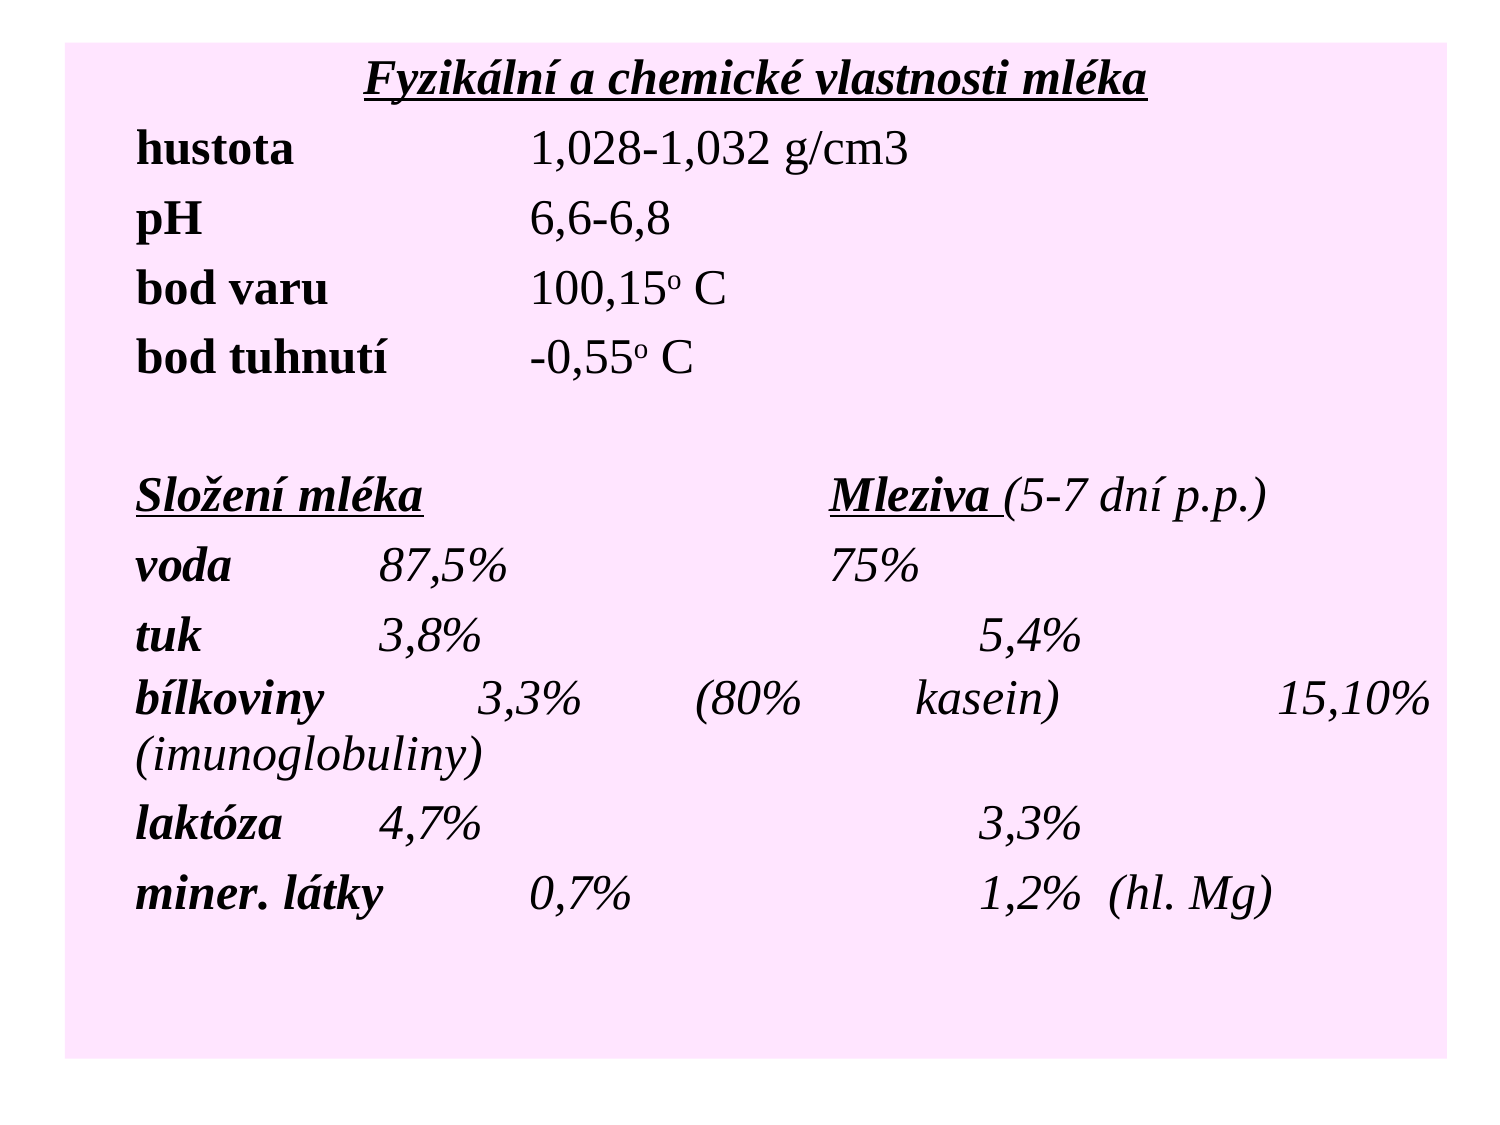

# Fyzikální a chemické vlastnosti mléka
	hustota 		1,028-1,032 g/cm3
	pH			6,6-6,8
	bod varu 		100,15o C
	bod tuhnutí 	-0,55o C
	Složení mléka			Mleziva (5-7 dní p.p.)
	voda 	87,5%			75%
	tuk 		3,8%				5,4%
	bílkoviny 	3,3% (80% kasein)		15,10% (imunoglobuliny)
	laktóza	4,7%				3,3%
	miner. látky	0,7%			1,2% (hl. Mg)